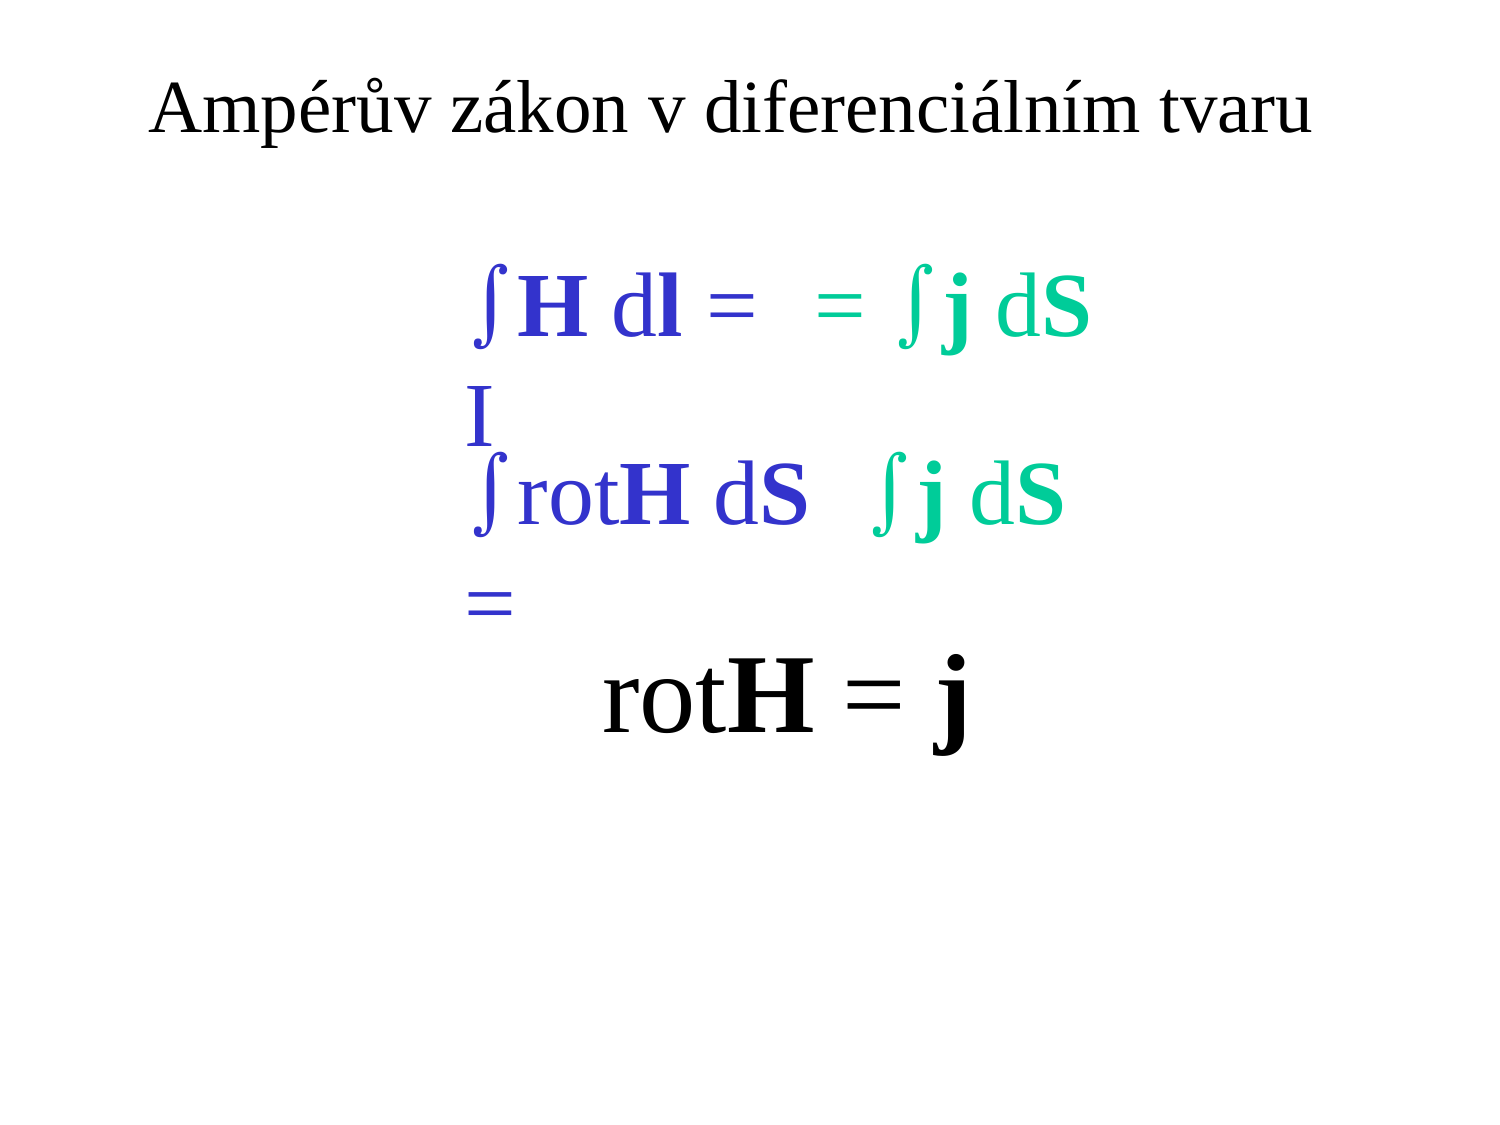

Ampérův zákon v diferenciálním tvaru
H dl = I
= j dS
rotH dS =
j dS
rotH = j